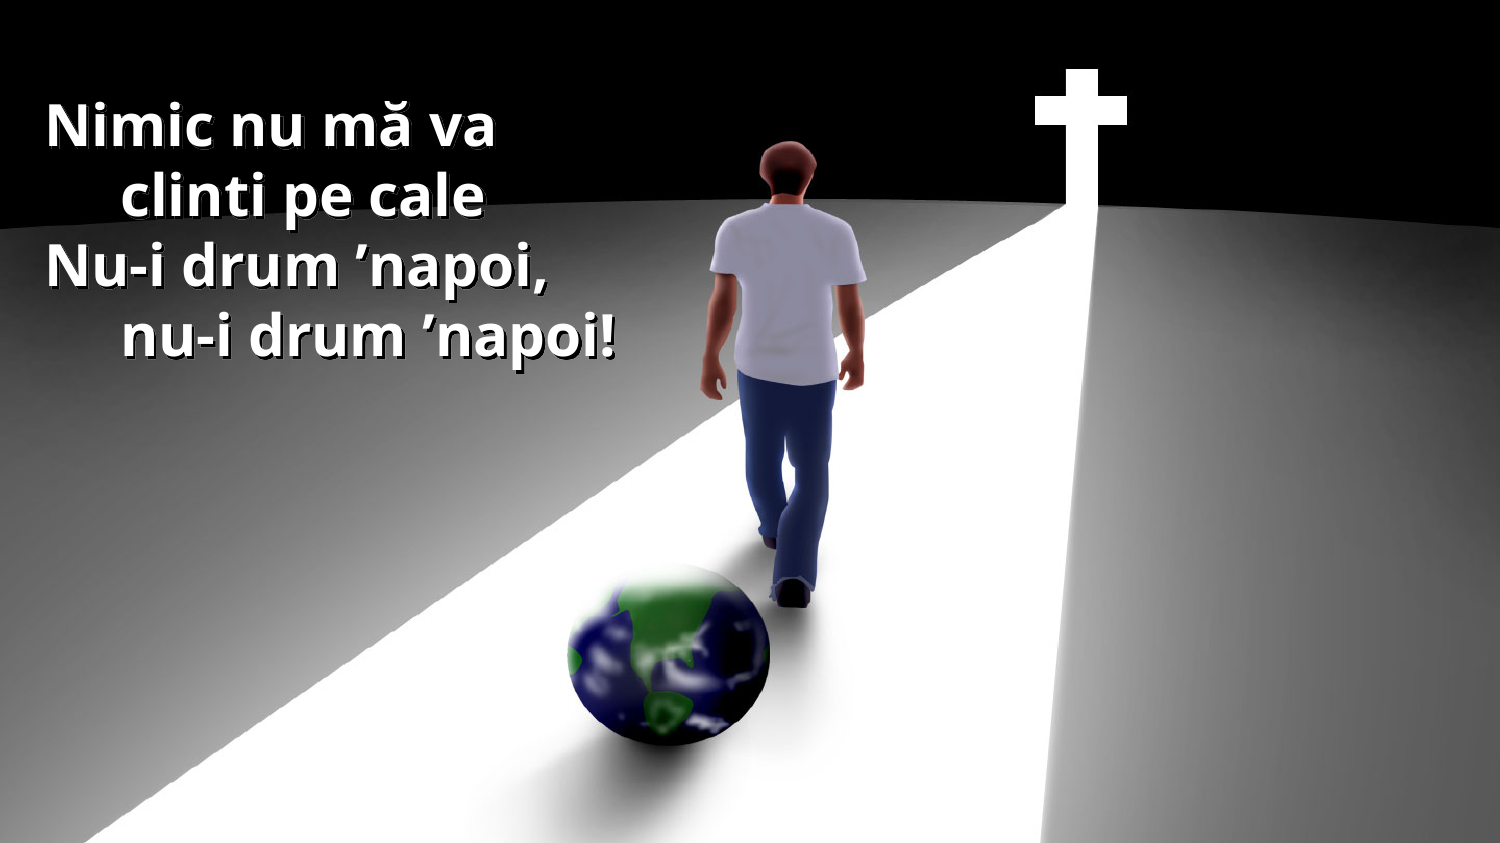

Nimic nu mă va
	clinti pe cale
Nu-i drum ’napoi,
	nu-i drum ’napoi!